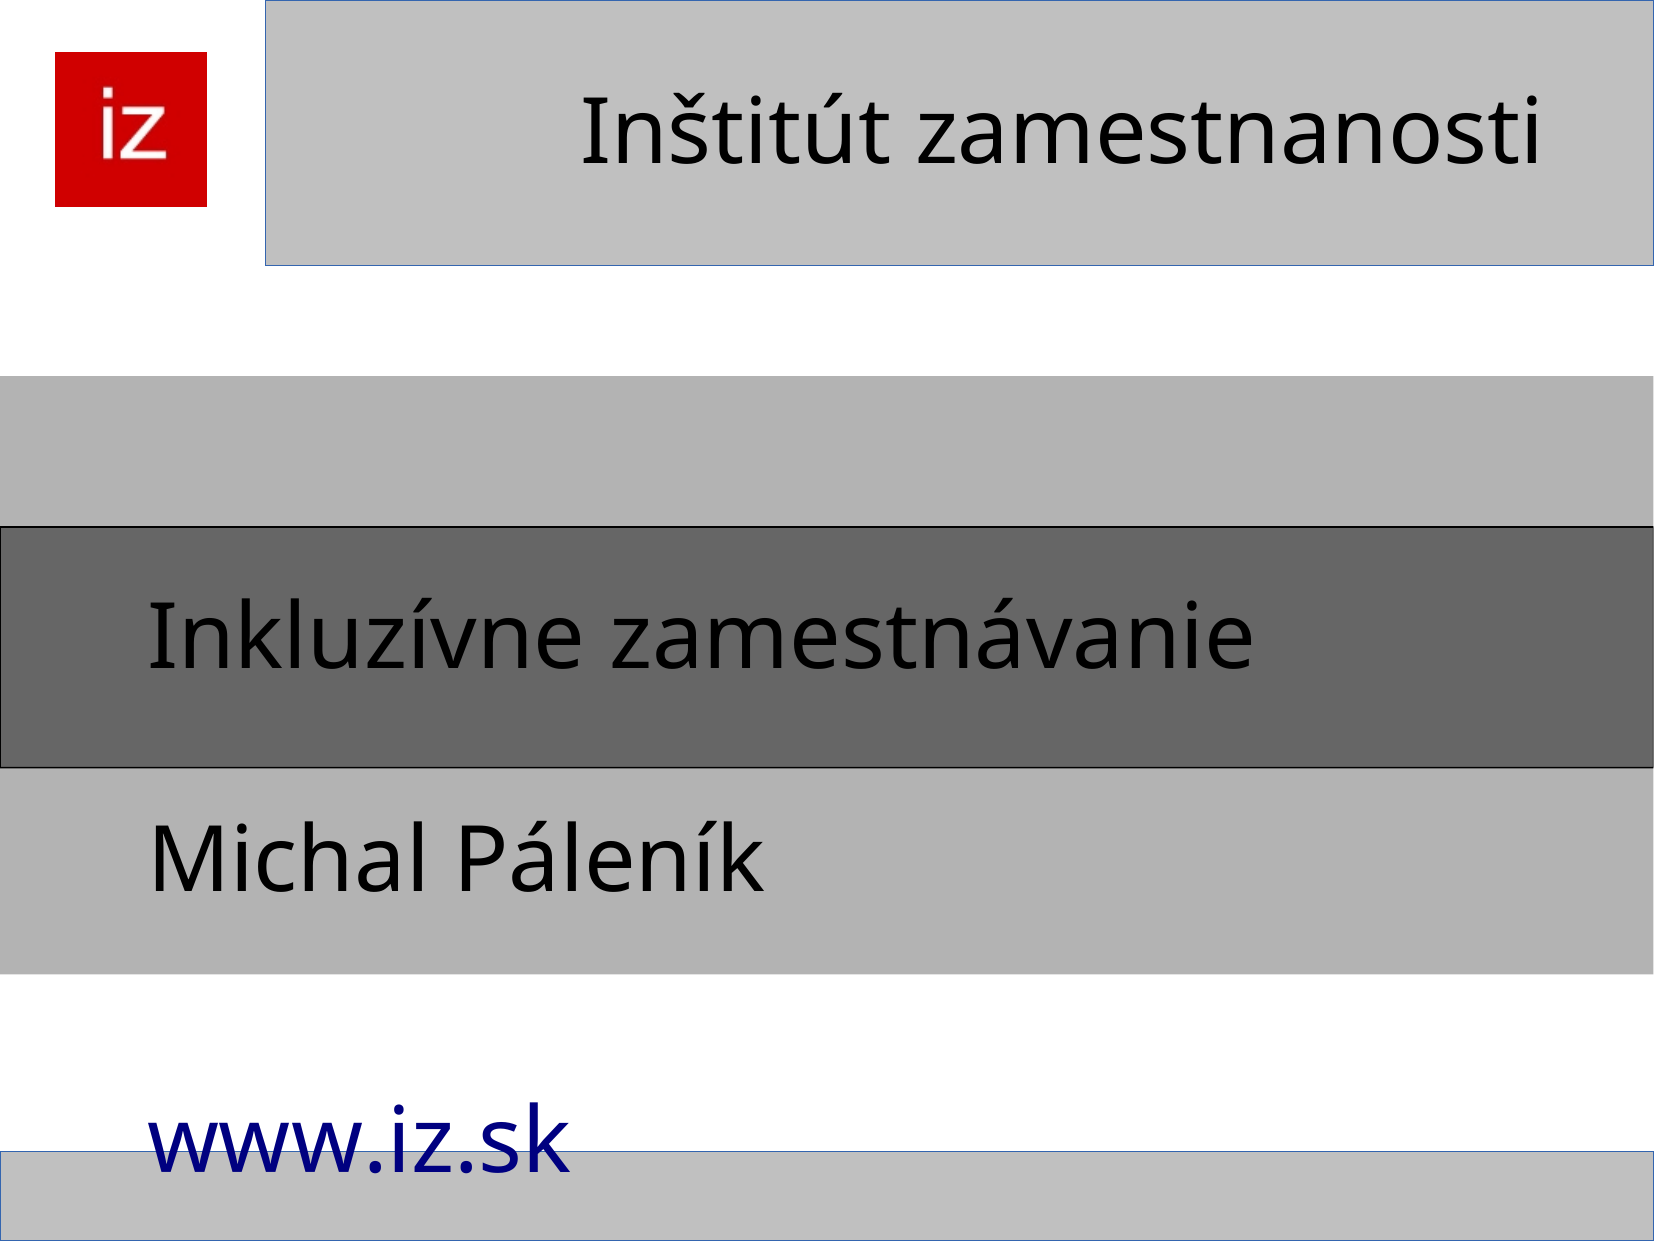

# Inštitút zamestnanosti
Inkluzívne zamestnávanie
Michal Páleník
www.iz.sk